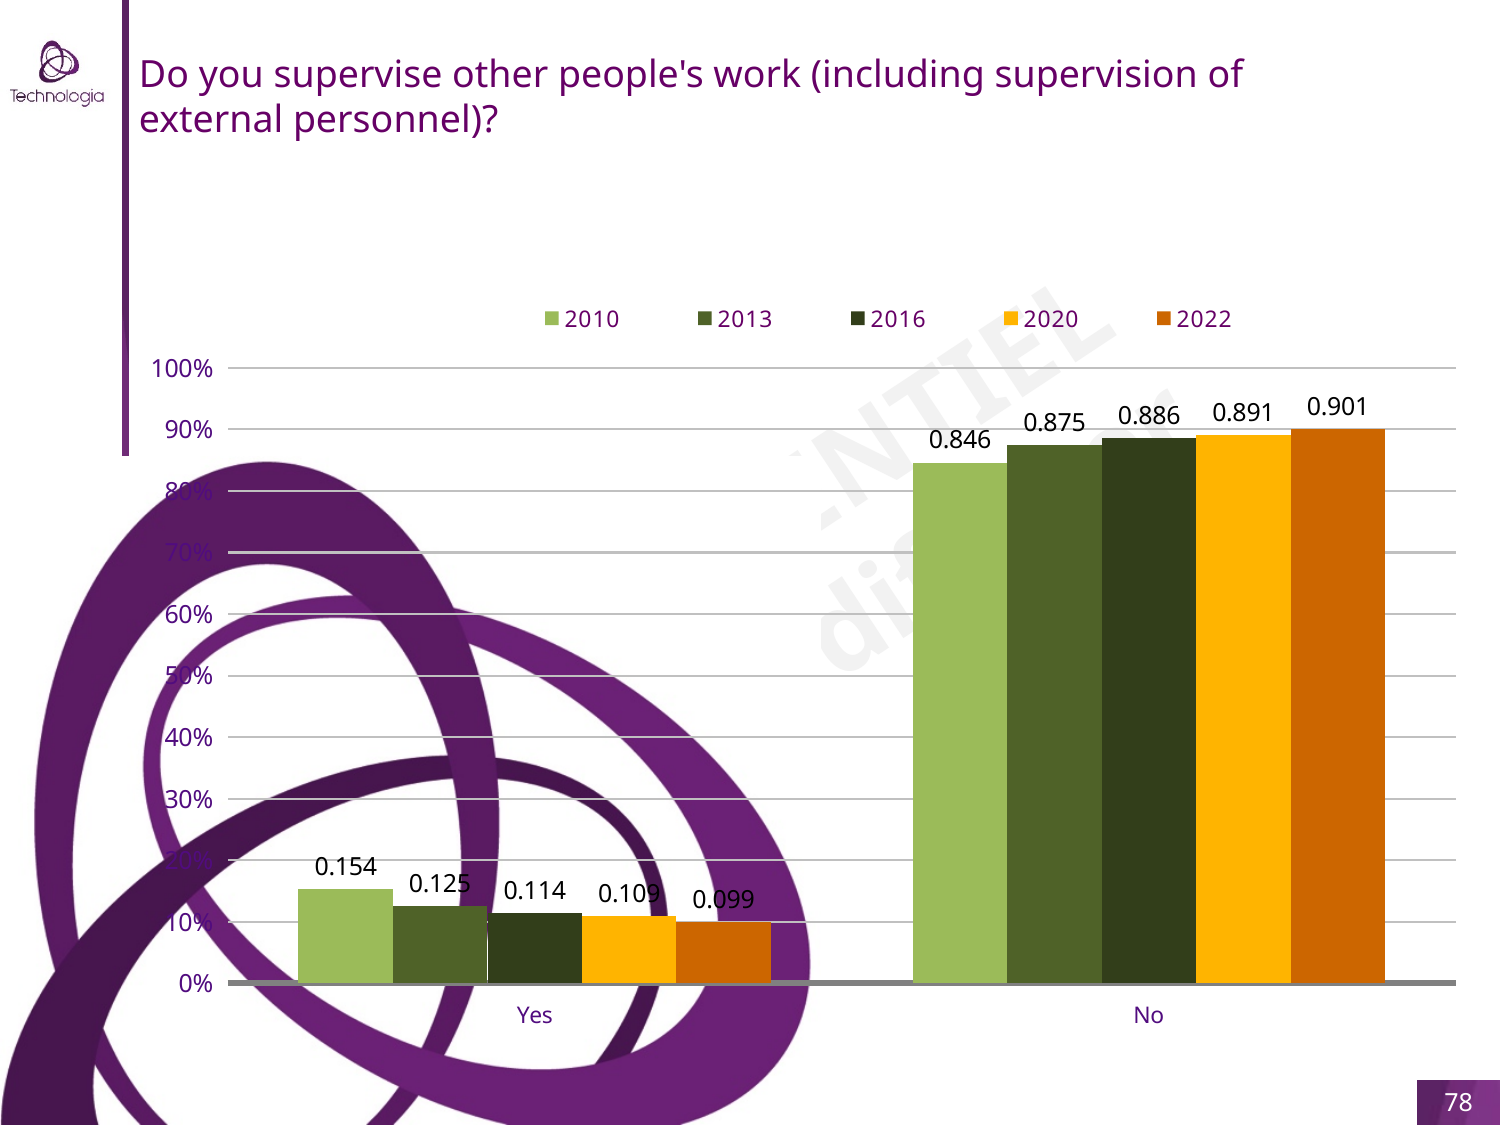

# Do you supervise other people's work (including supervision of external personnel)?
### Chart
| Category | 2010 | 2013 | 2016 | 2020 | 2022 |
|---|---|---|---|---|---|
| Yes | 0.154 | 0.125 | 0.114 | 0.109 | 0.099 |
| No | 0.846 | 0.875 | 0.886 | 0.891 | 0.901 |